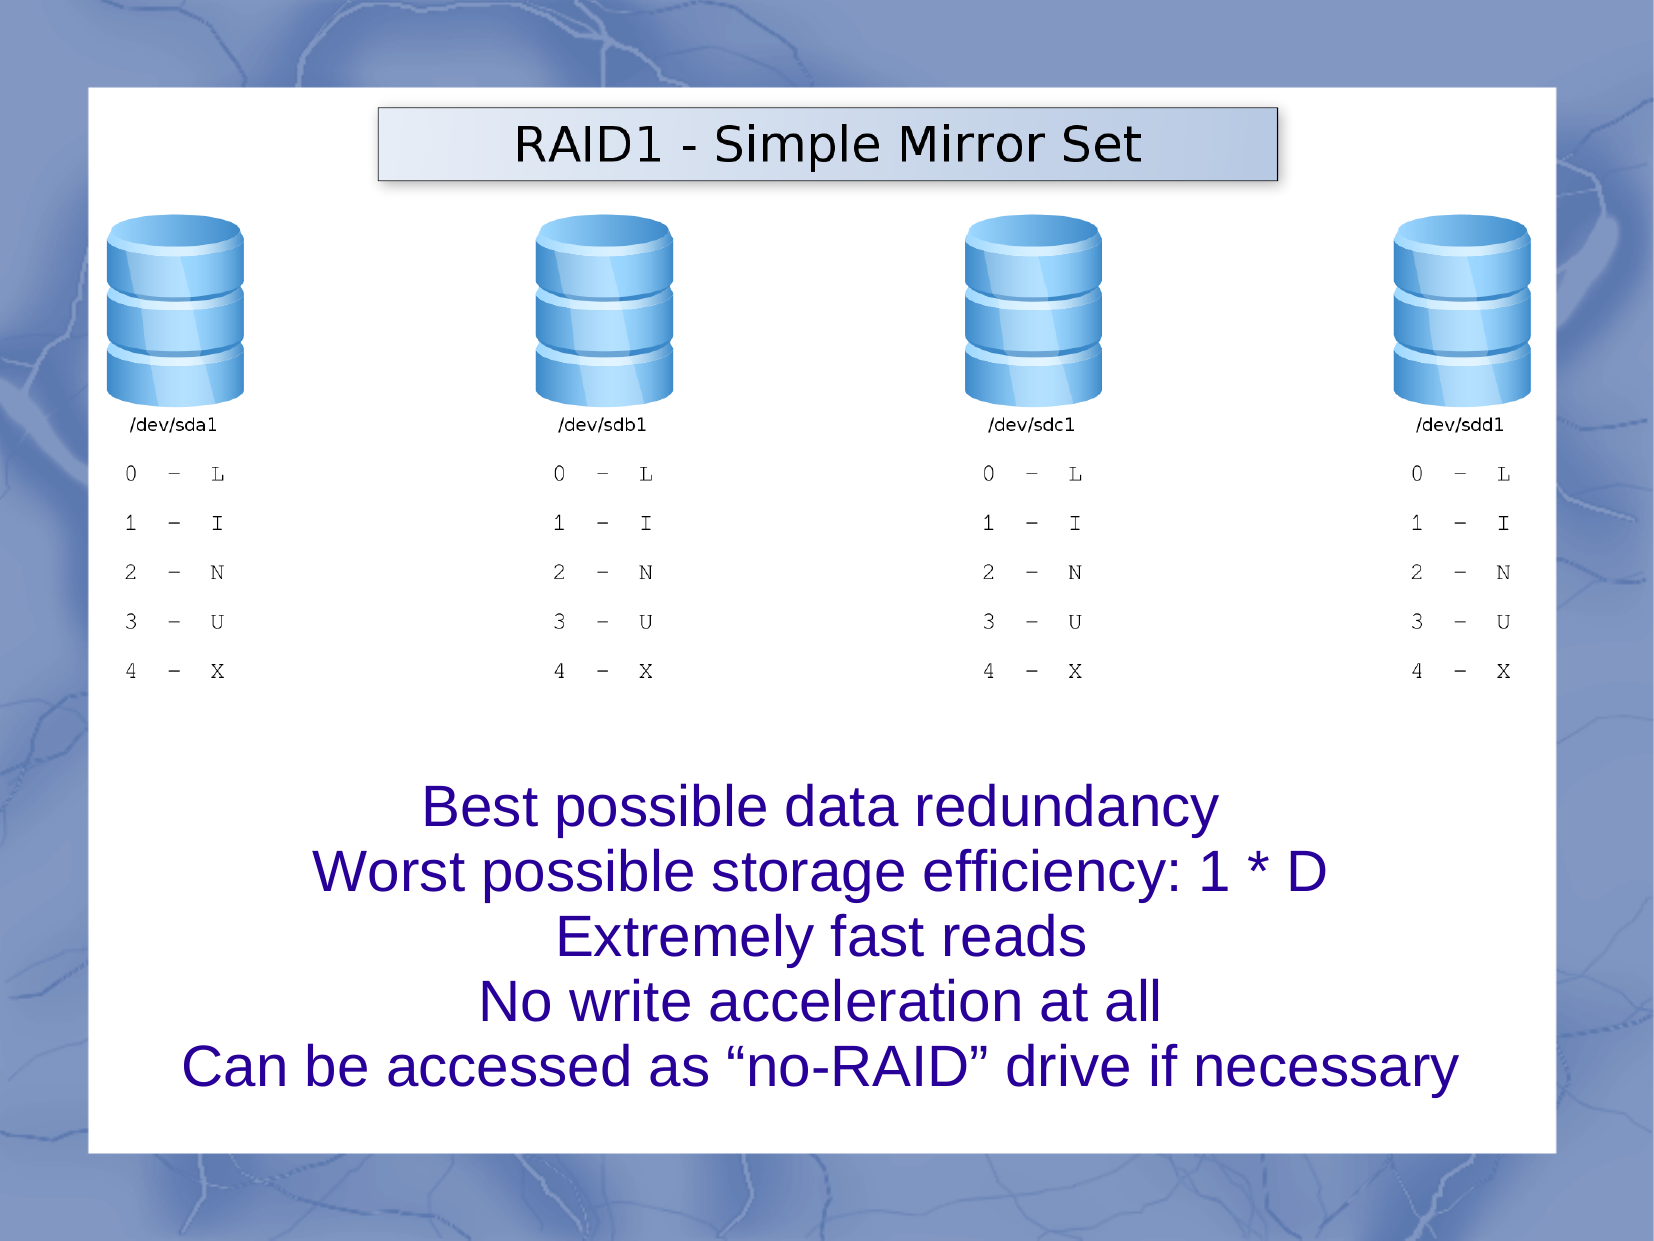

# Best possible data redundancy Worst possible storage efficiency: 1 * D Extremely fast reads No write acceleration at all Can be accessed as “no-RAID” drive if necessary